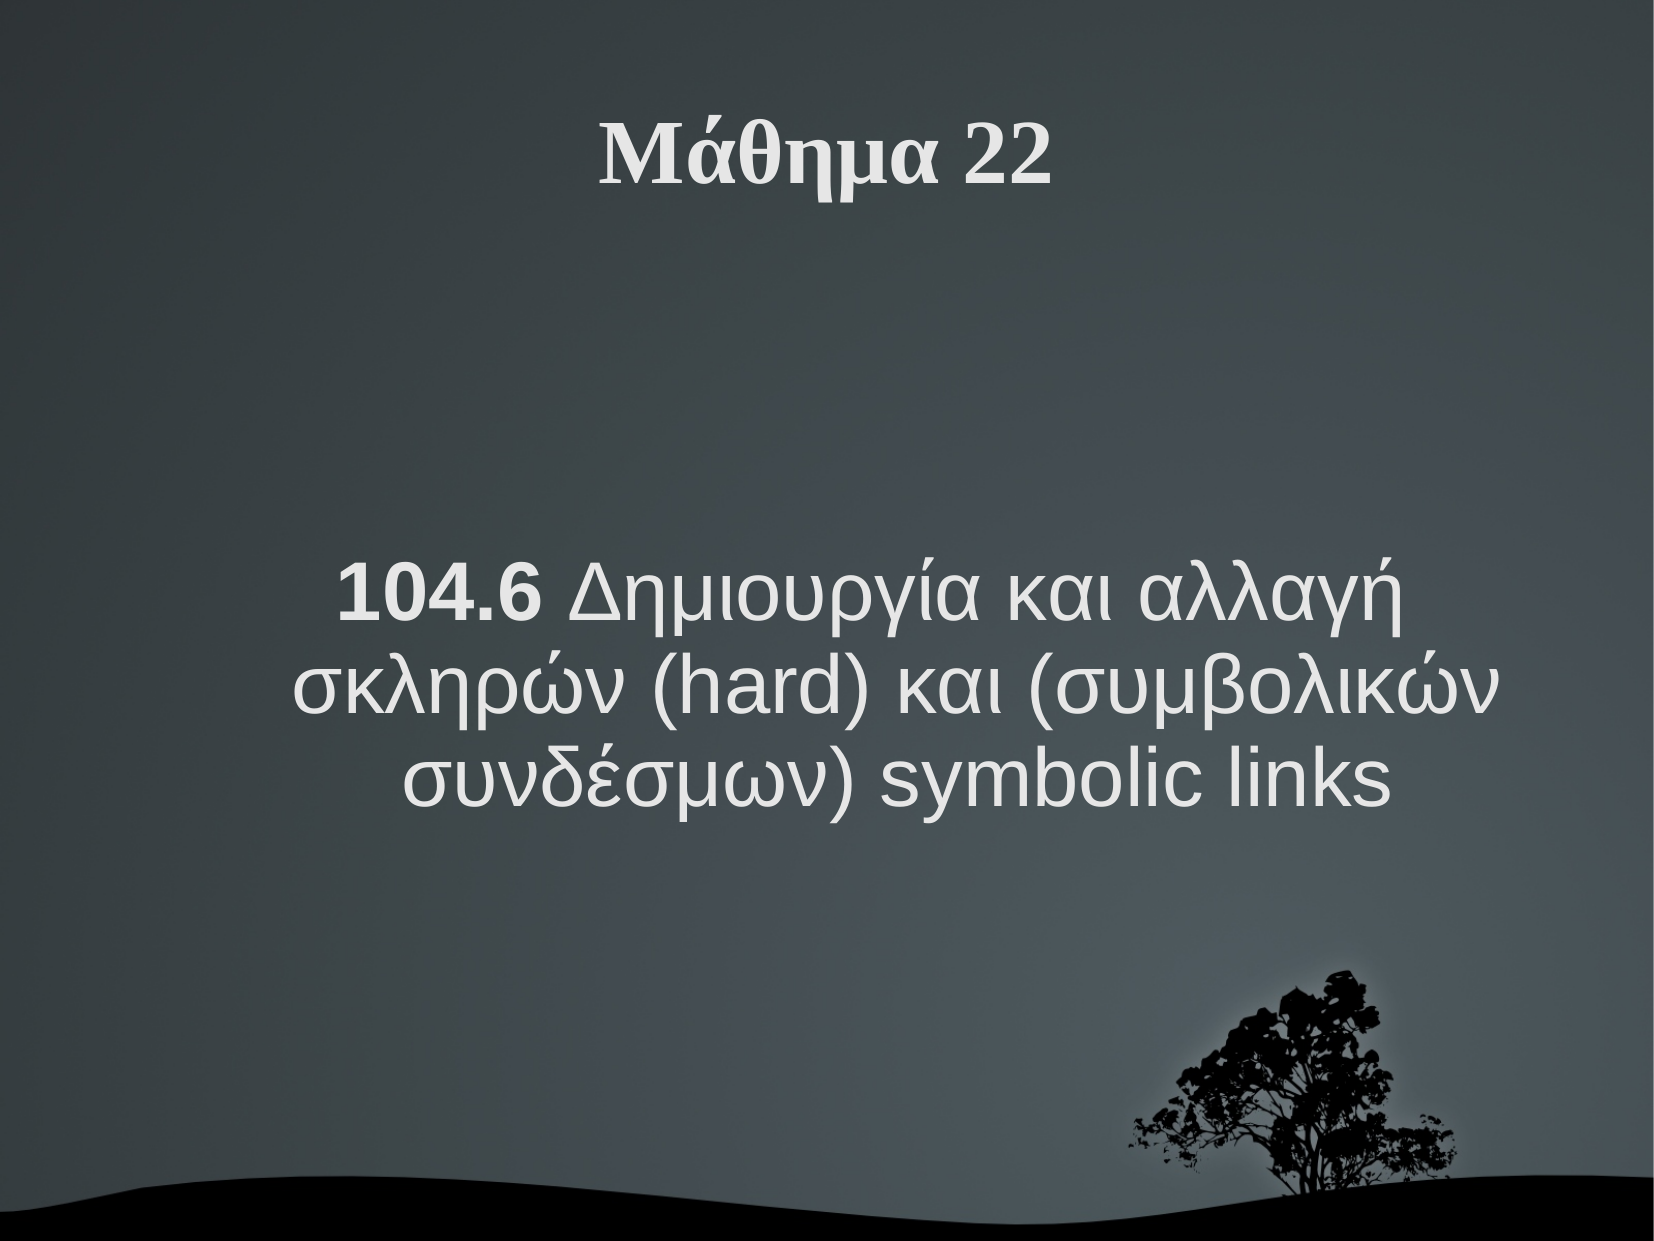

# Μάθημα 22
104.6 Δημιουργία και αλλαγή σκληρών (hard) και (συμβολικών συνδέσμων) symbolic links